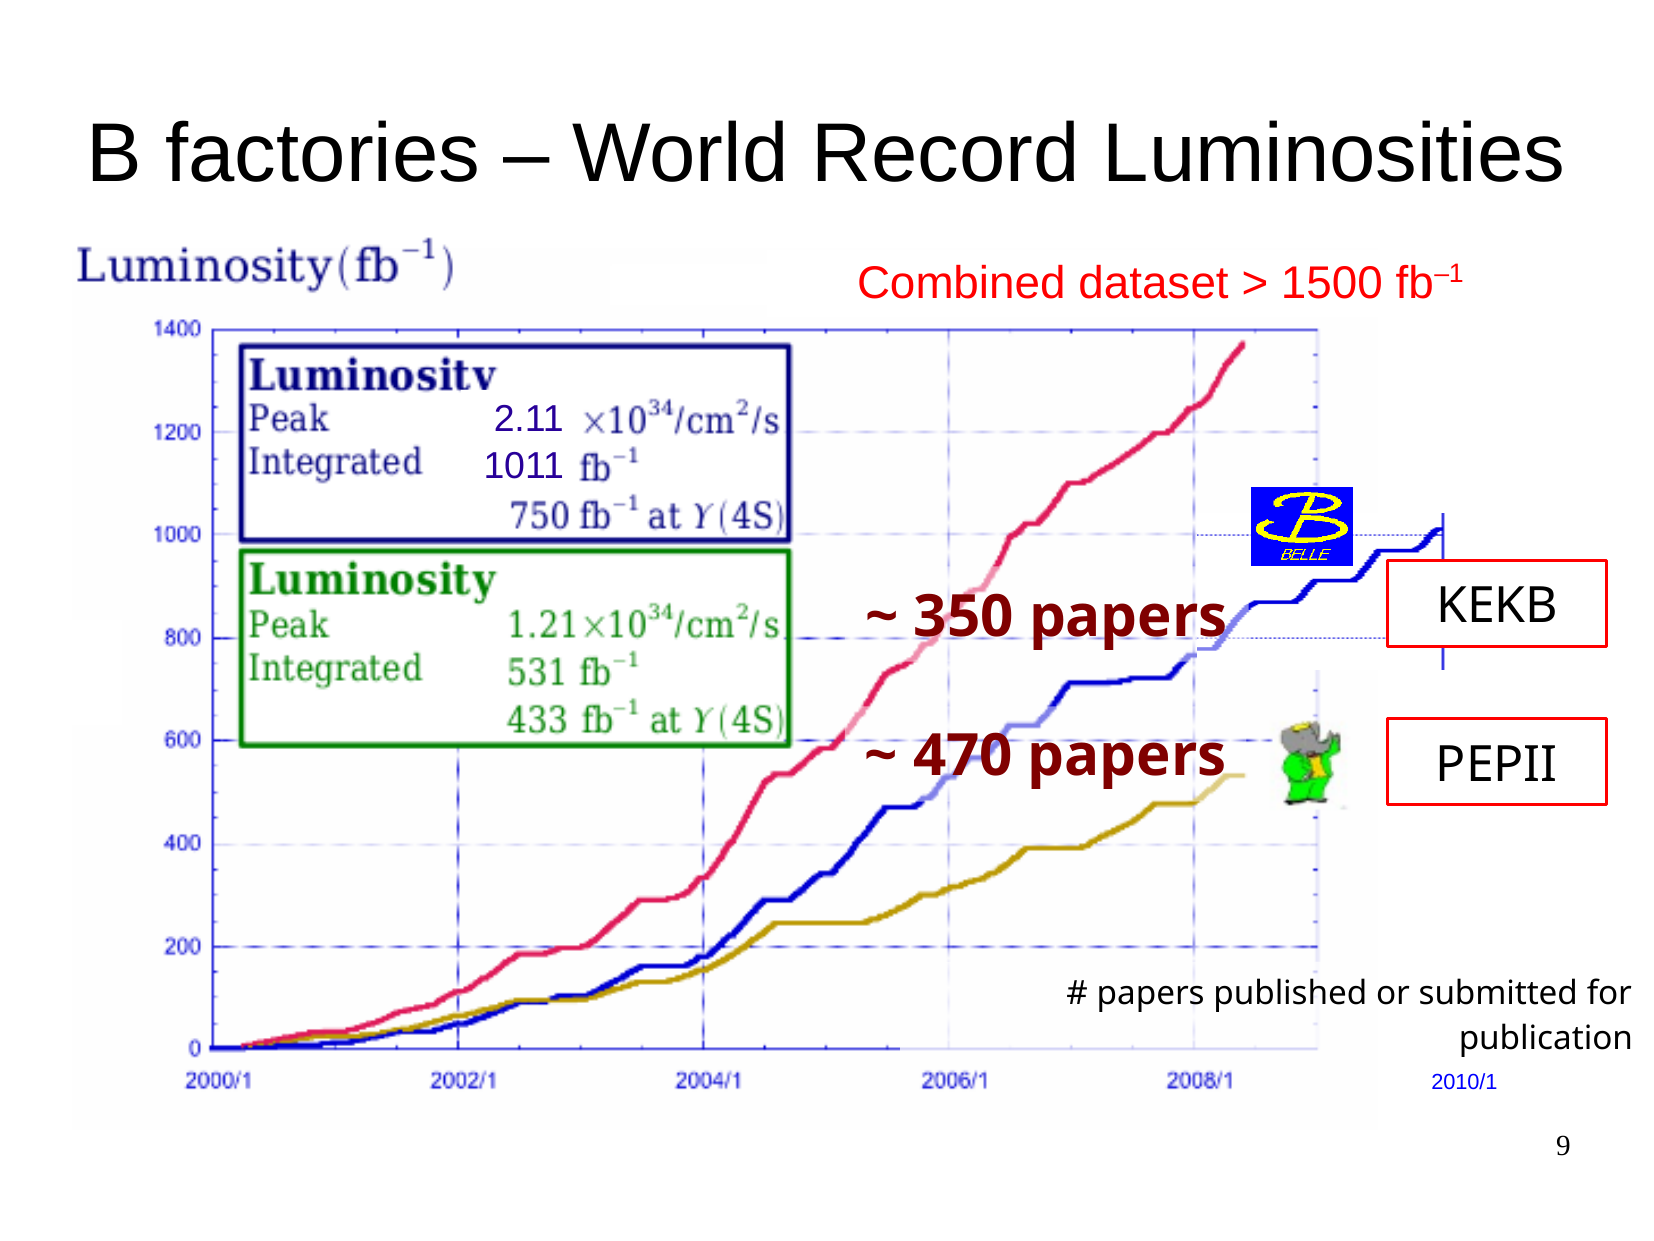

# B factories – World Record Luminosities
Combined dataset > 1500 fb–1
2.11
1011
KEKB
~ 350 papers
~ 470 papers
PEPII
# papers published or submitted for publication
2010/1
9